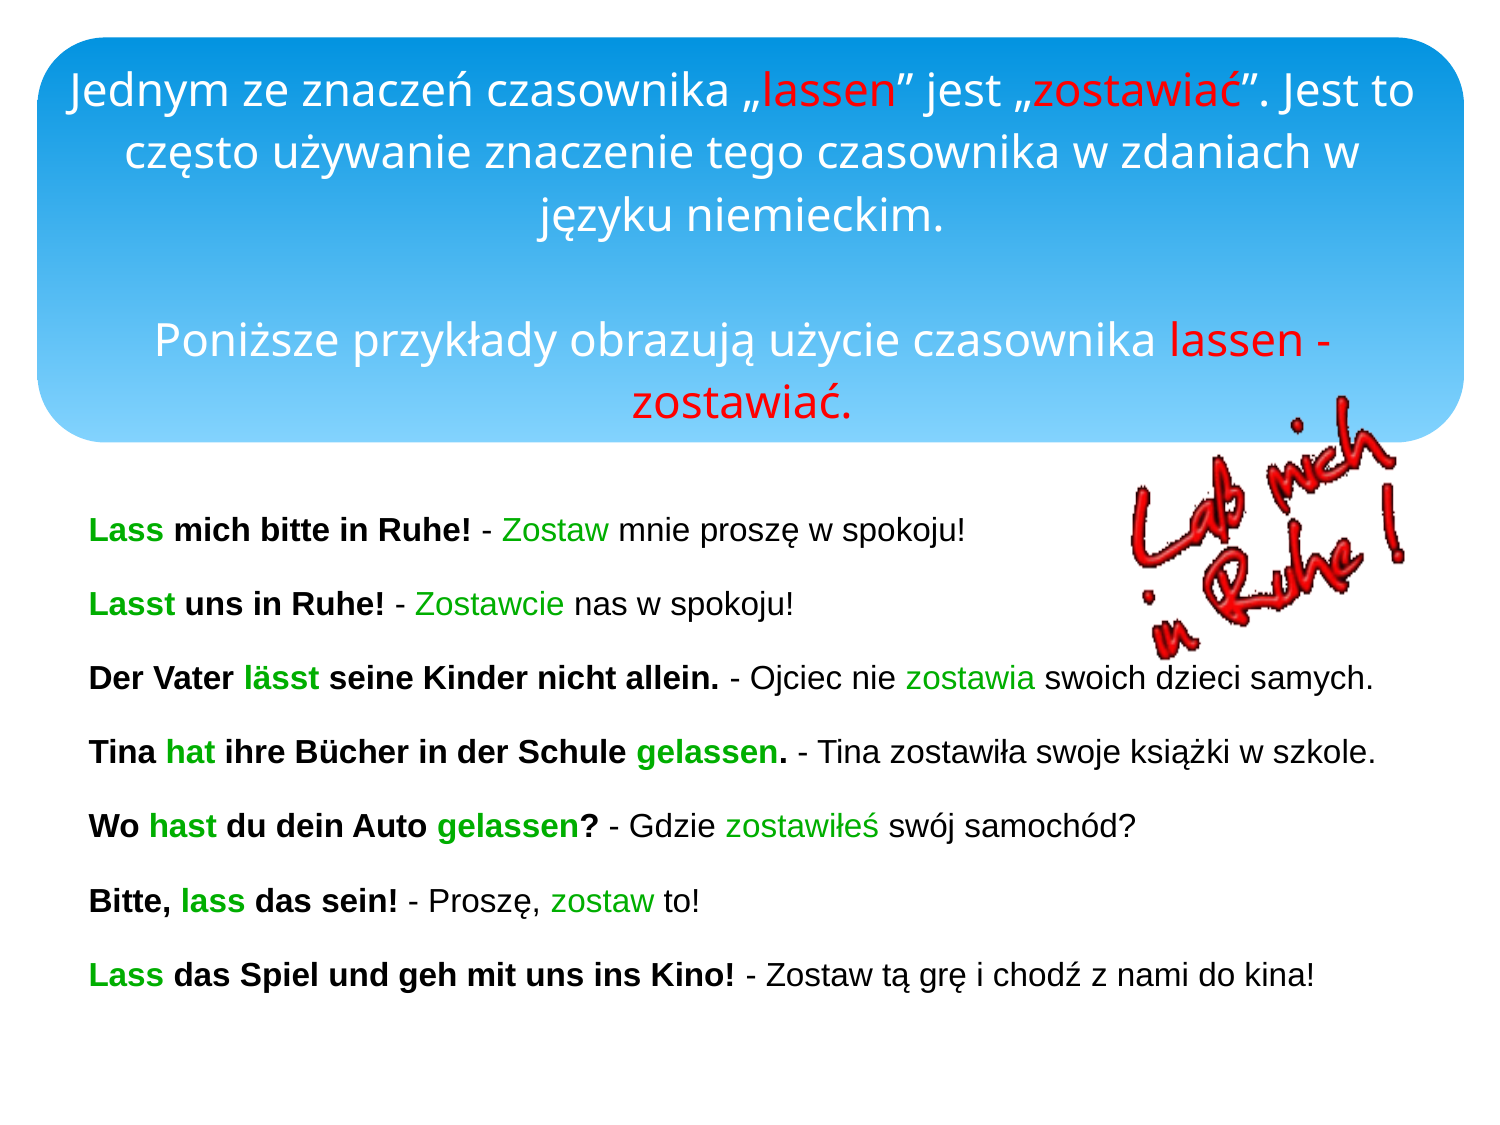

# Jednym ze znaczeń czasownika „lassen” jest „zostawiać”. Jest to często używanie znaczenie tego czasownika w zdaniach w języku niemieckim. Poniższe przykłady obrazują użycie czasownika lassen - zostawiać.
Lass mich bitte in Ruhe! - Zostaw mnie proszę w spokoju!
Lasst uns in Ruhe! - Zostawcie nas w spokoju!
Der Vater lässt seine Kinder nicht allein. - Ojciec nie zostawia swoich dzieci samych.
Tina hat ihre Bücher in der Schule gelassen. - Tina zostawiła swoje książki w szkole.
Wo hast du dein Auto gelassen? - Gdzie zostawiłeś swój samochód?
Bitte, lass das sein! - Proszę, zostaw to!
Lass das Spiel und geh mit uns ins Kino! - Zostaw tą grę i chodź z nami do kina!